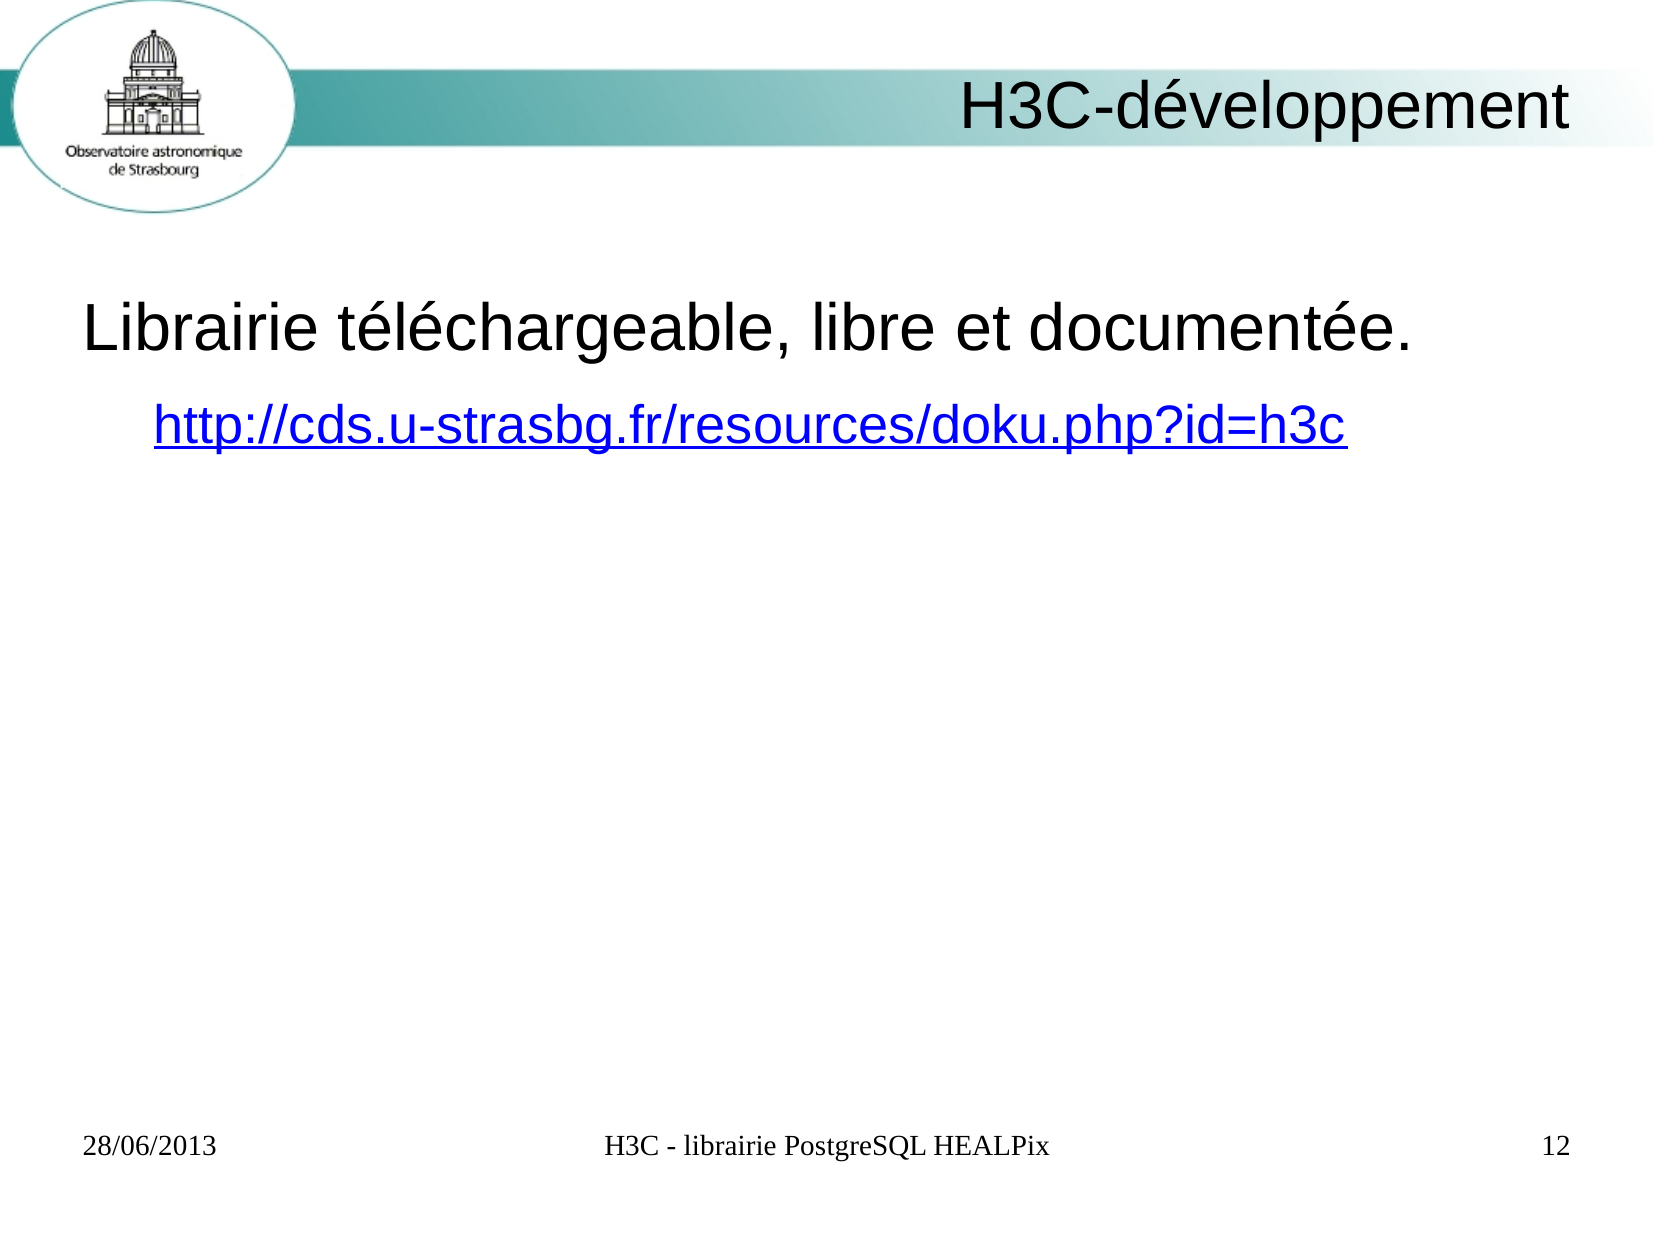

# H3C-développement
Librairie téléchargeable, libre et documentée.
http://cds.u-strasbg.fr/resources/doku.php?id=h3c
28/06/2013
H3C - librairie PostgreSQL HEALPix
12